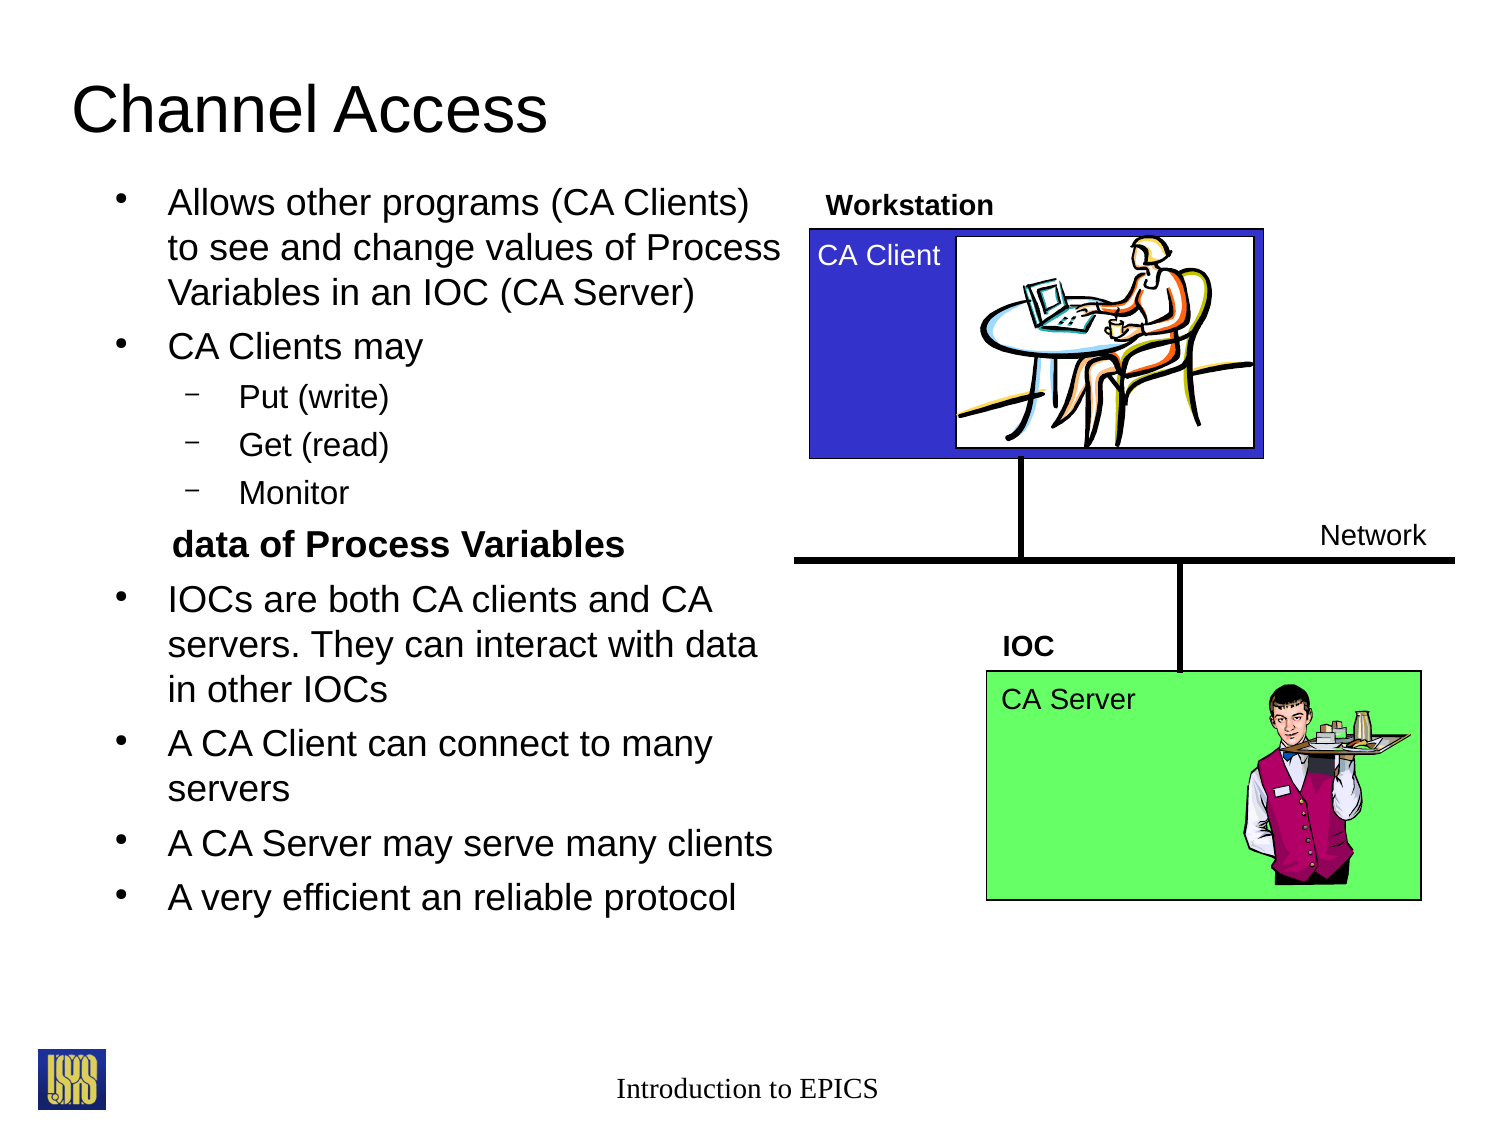

# Channel Access
Allows other programs (CA Clients) to see and change values of Process Variables in an IOC (CA Server)
CA Clients may
Put (write)
Get (read)
Monitor
data of Process Variables
IOCs are both CA clients and CA servers. They can interact with data in other IOCs
A CA Client can connect to many servers
A CA Server may serve many clients
A very efficient an reliable protocol
Workstation
CA Client
Network
IOC
CA Server
[Your Presentation Title]